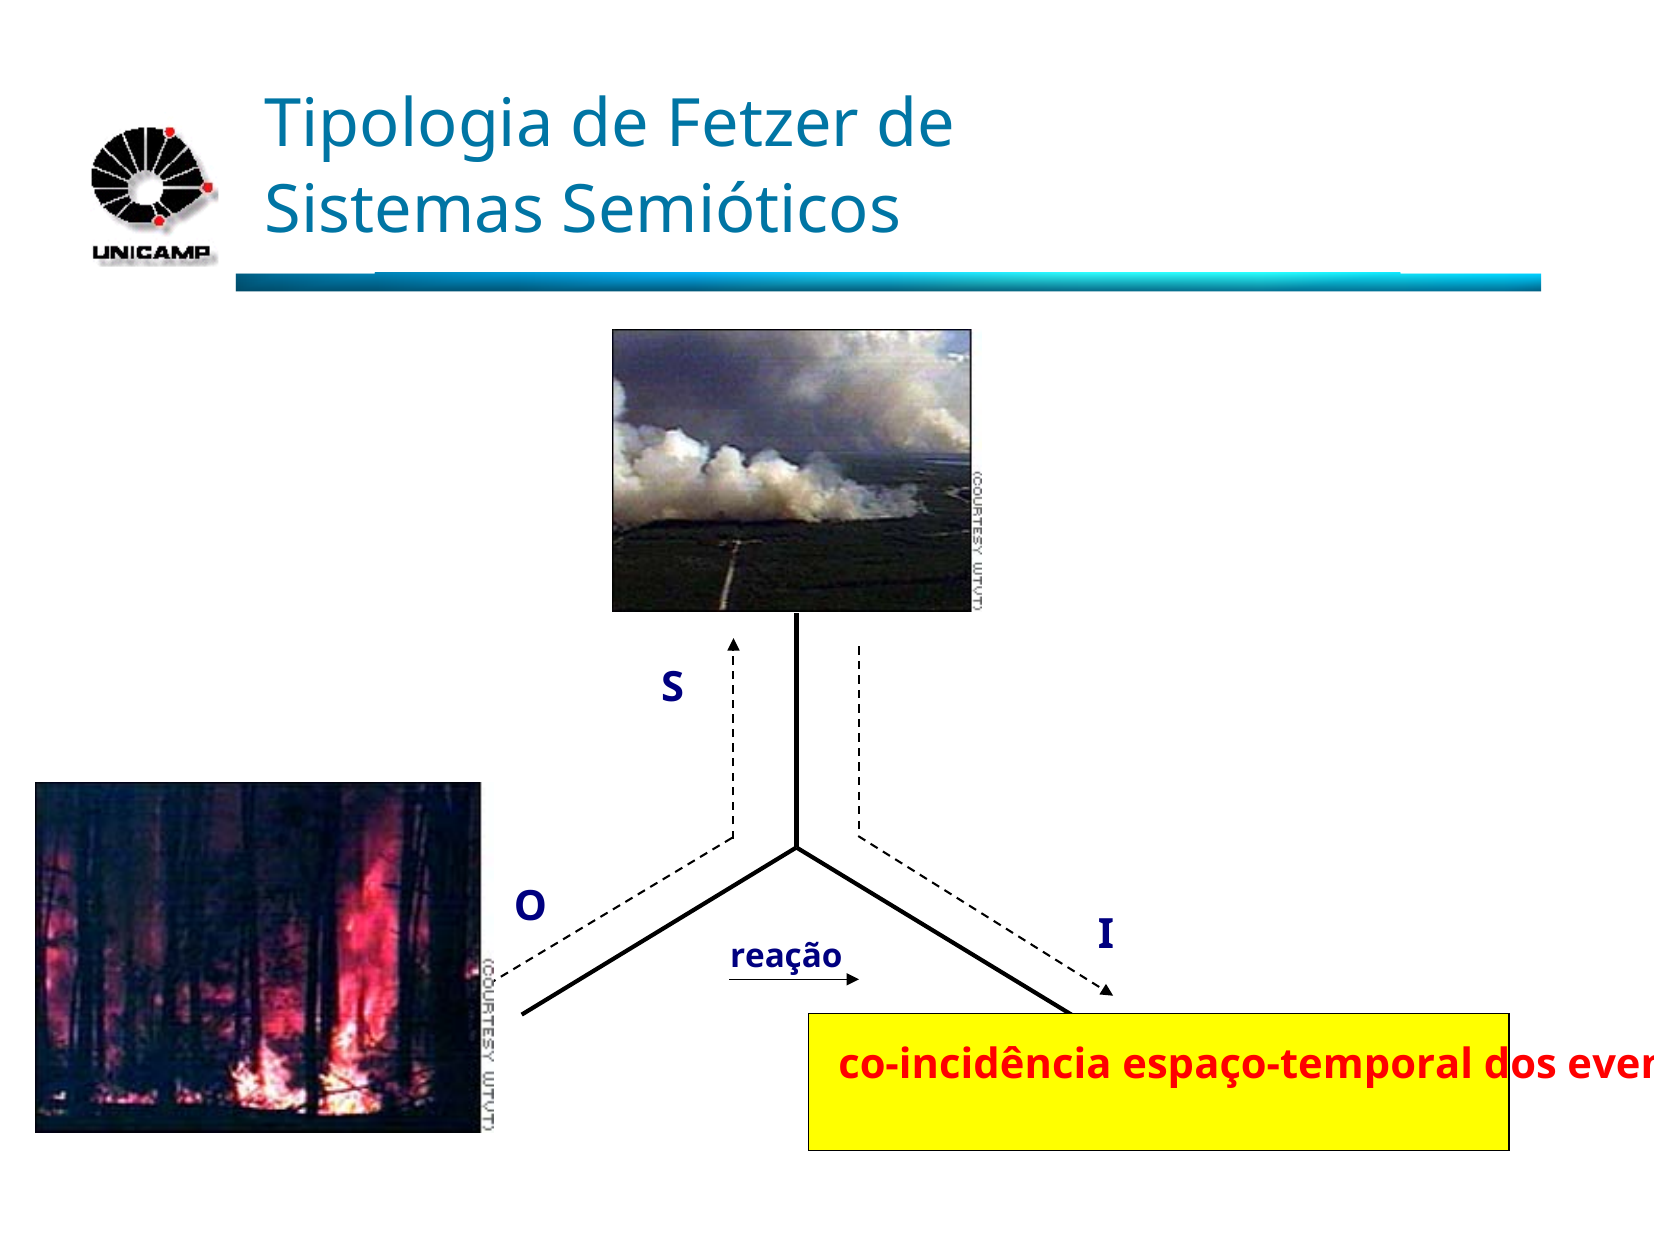

# Tipologia de Fetzer de Sistemas Semióticos
S
O
I
 reação
co-incidência espaço-temporal dos eventos